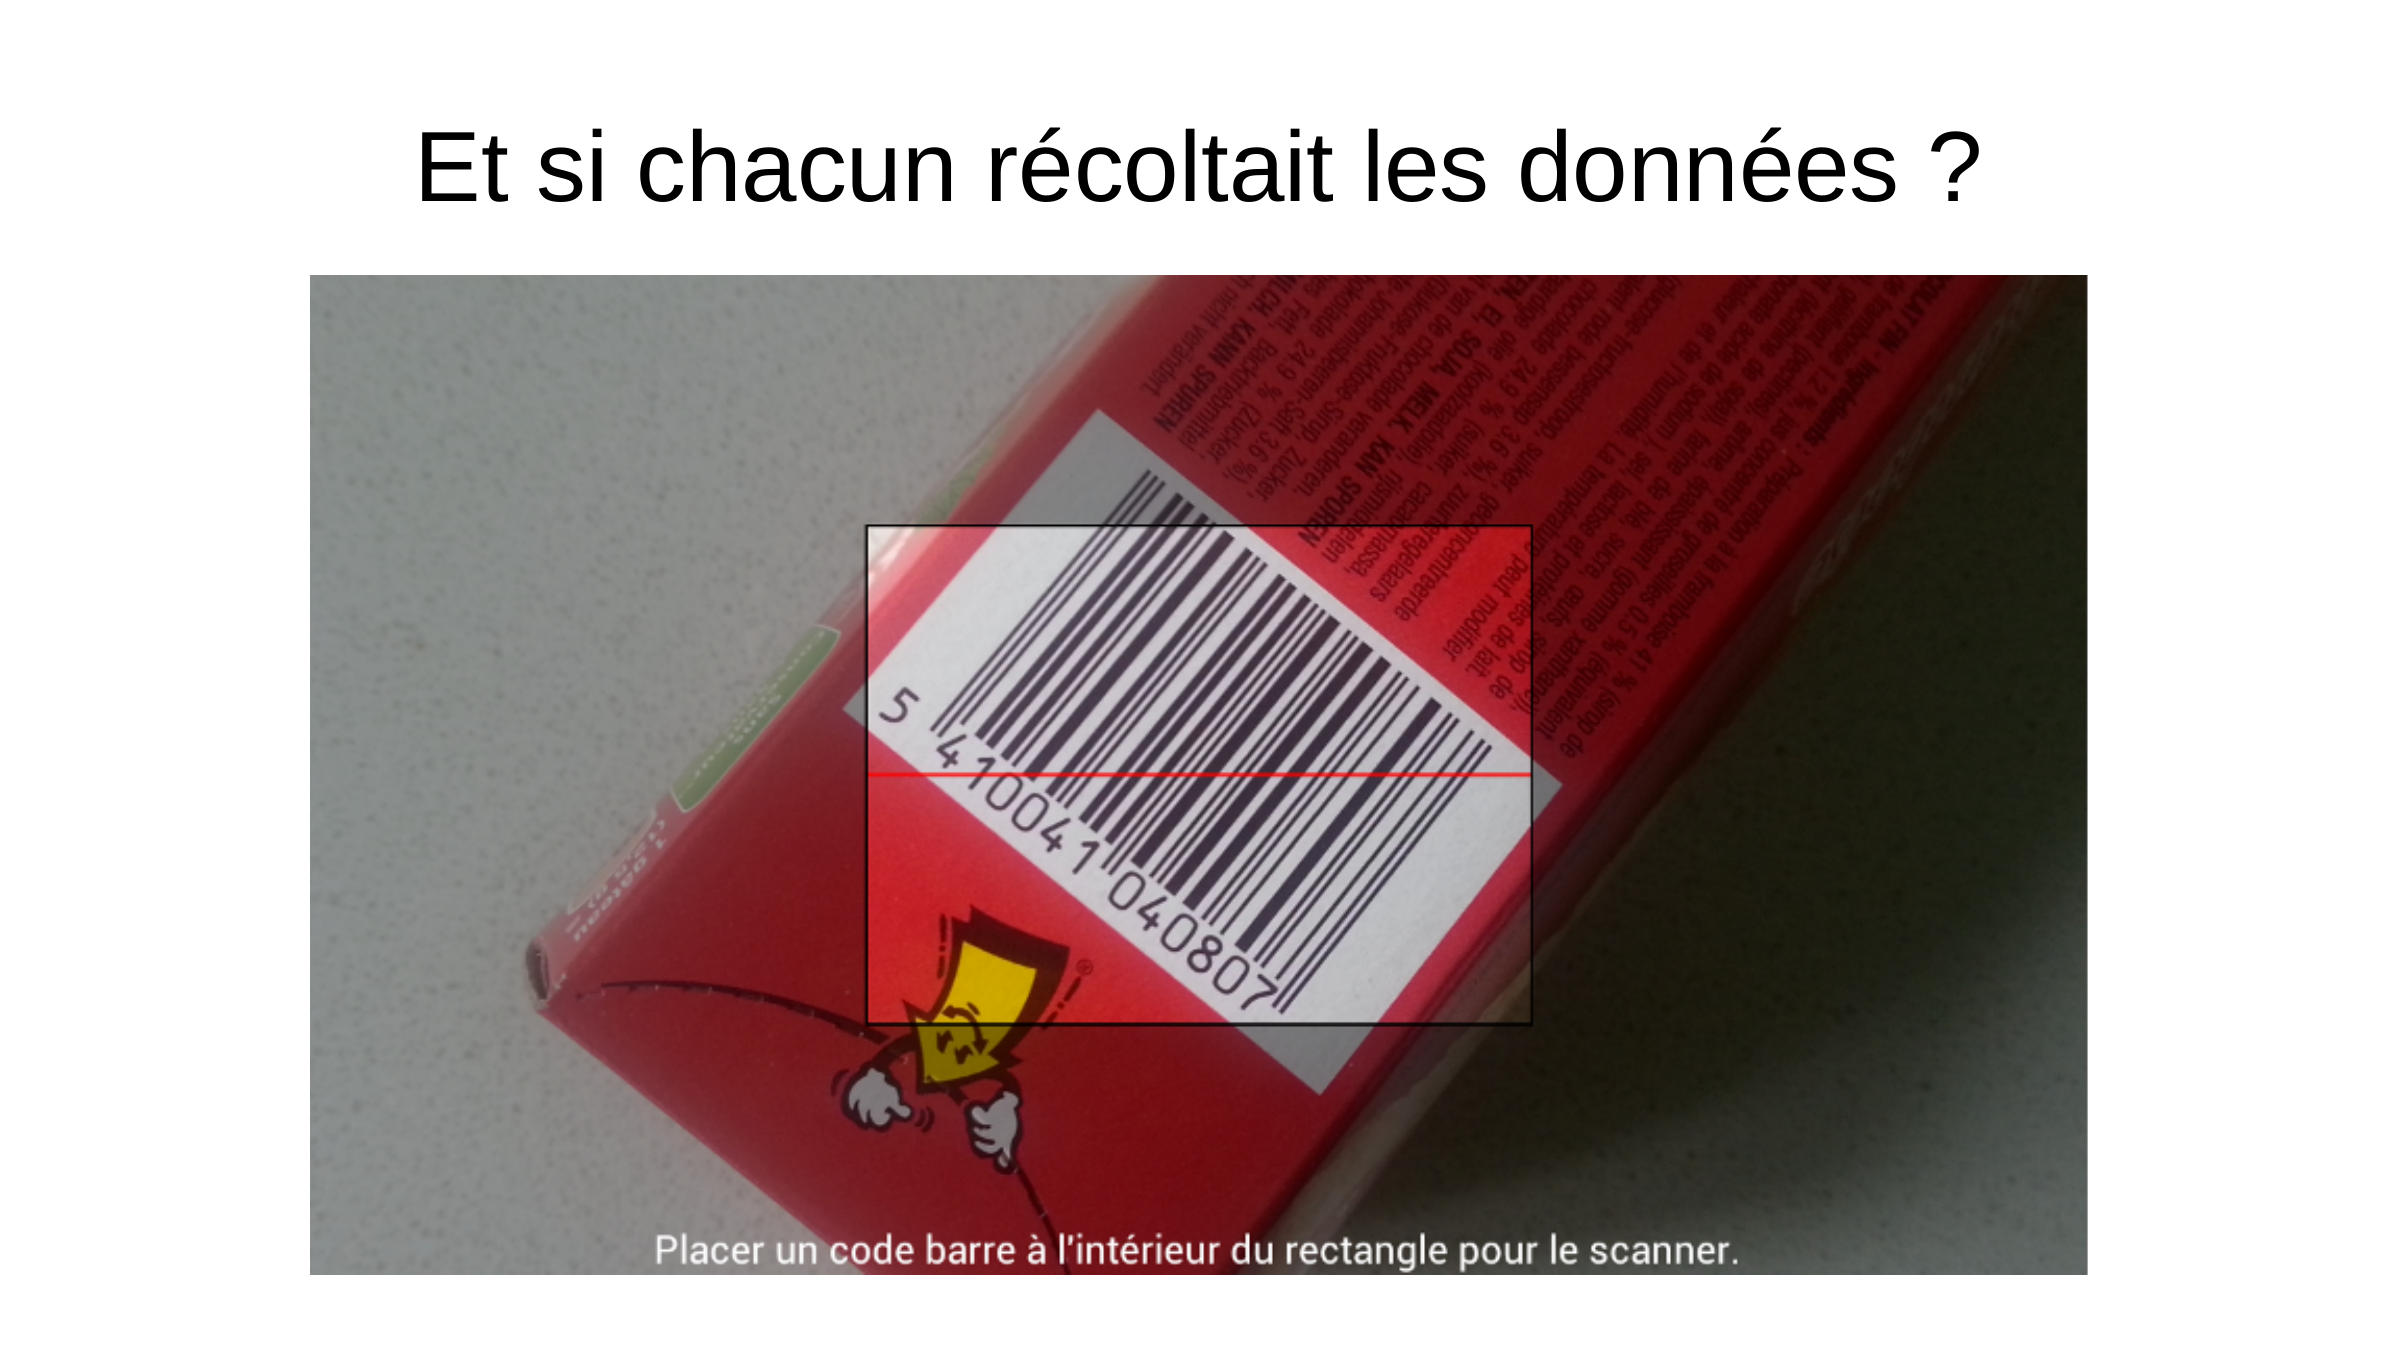

# Et si chacun récoltait les données ?